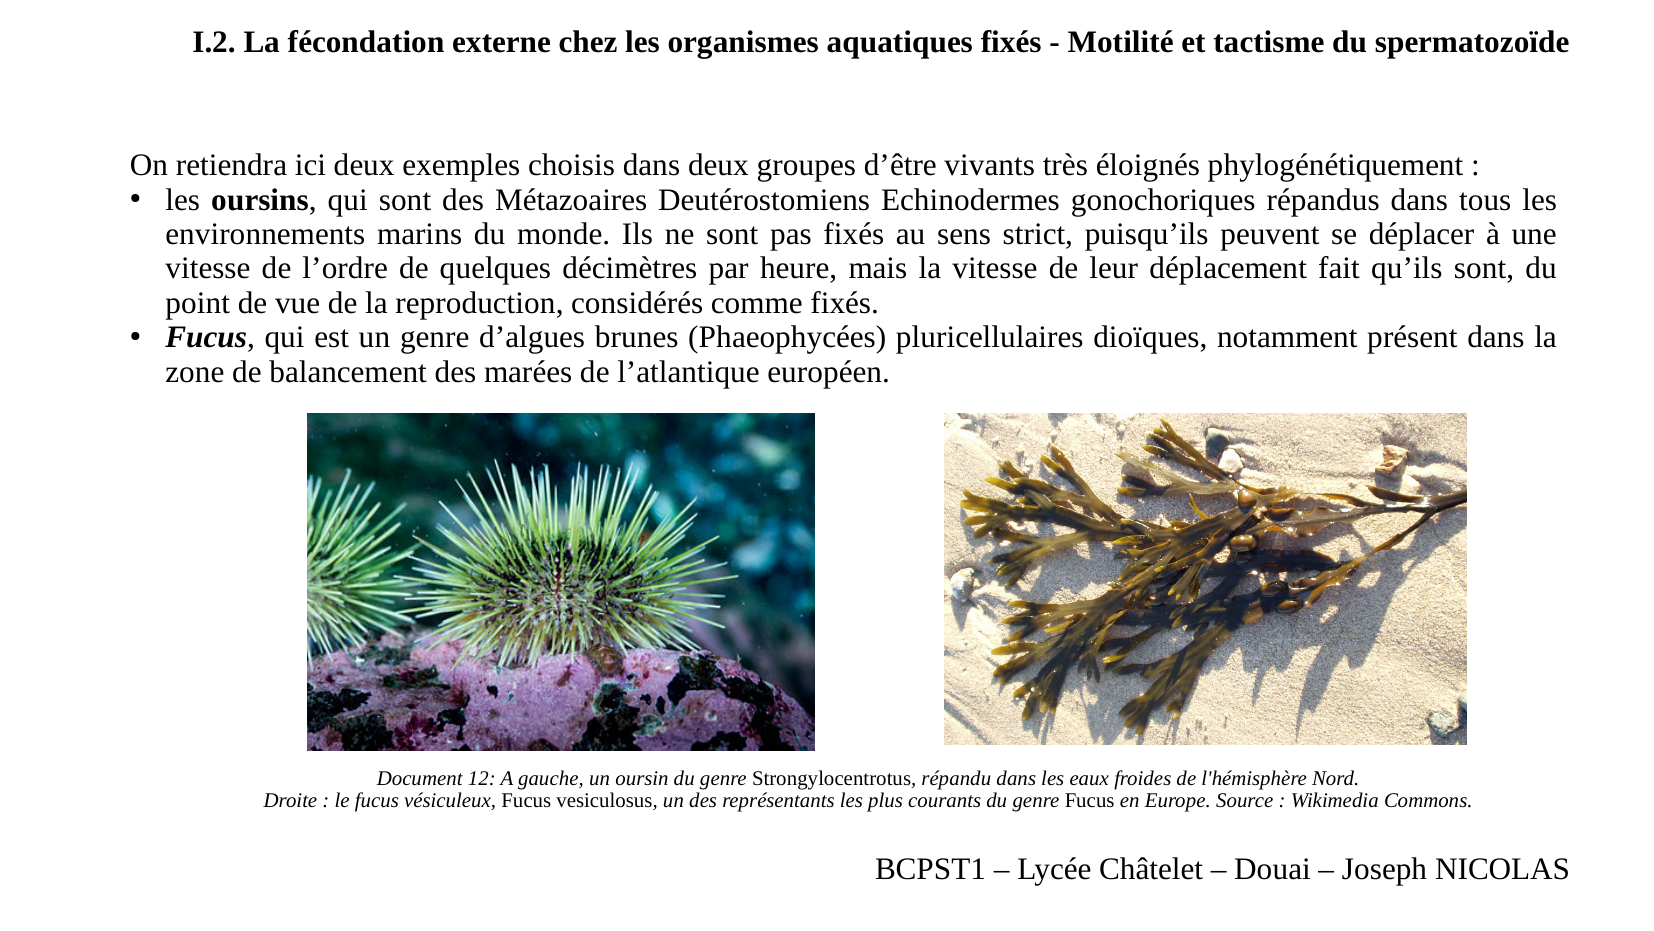

I.2. La fécondation externe chez les organismes aquatiques fixés - Motilité et tactisme du spermatozoïde
On retiendra ici deux exemples choisis dans deux groupes d’être vivants très éloignés phylogénétiquement :
les oursins, qui sont des Métazoaires Deutérostomiens Echinodermes gonochoriques répandus dans tous les environnements marins du monde. Ils ne sont pas fixés au sens strict, puisqu’ils peuvent se déplacer à une vitesse de l’ordre de quelques décimètres par heure, mais la vitesse de leur déplacement fait qu’ils sont, du point de vue de la reproduction, considérés comme fixés.
Fucus, qui est un genre d’algues brunes (Phaeophycées) pluricellulaires dioïques, notamment présent dans la zone de balancement des marées de l’atlantique européen.
Document 12: A gauche, un oursin du genre Strongylocentrotus, répandu dans les eaux froides de l'hémisphère Nord.
Droite : le fucus vésiculeux, Fucus vesiculosus, un des représentants les plus courants du genre Fucus en Europe. Source : Wikimedia Commons.
BCPST1 – Lycée Châtelet – Douai – Joseph NICOLAS